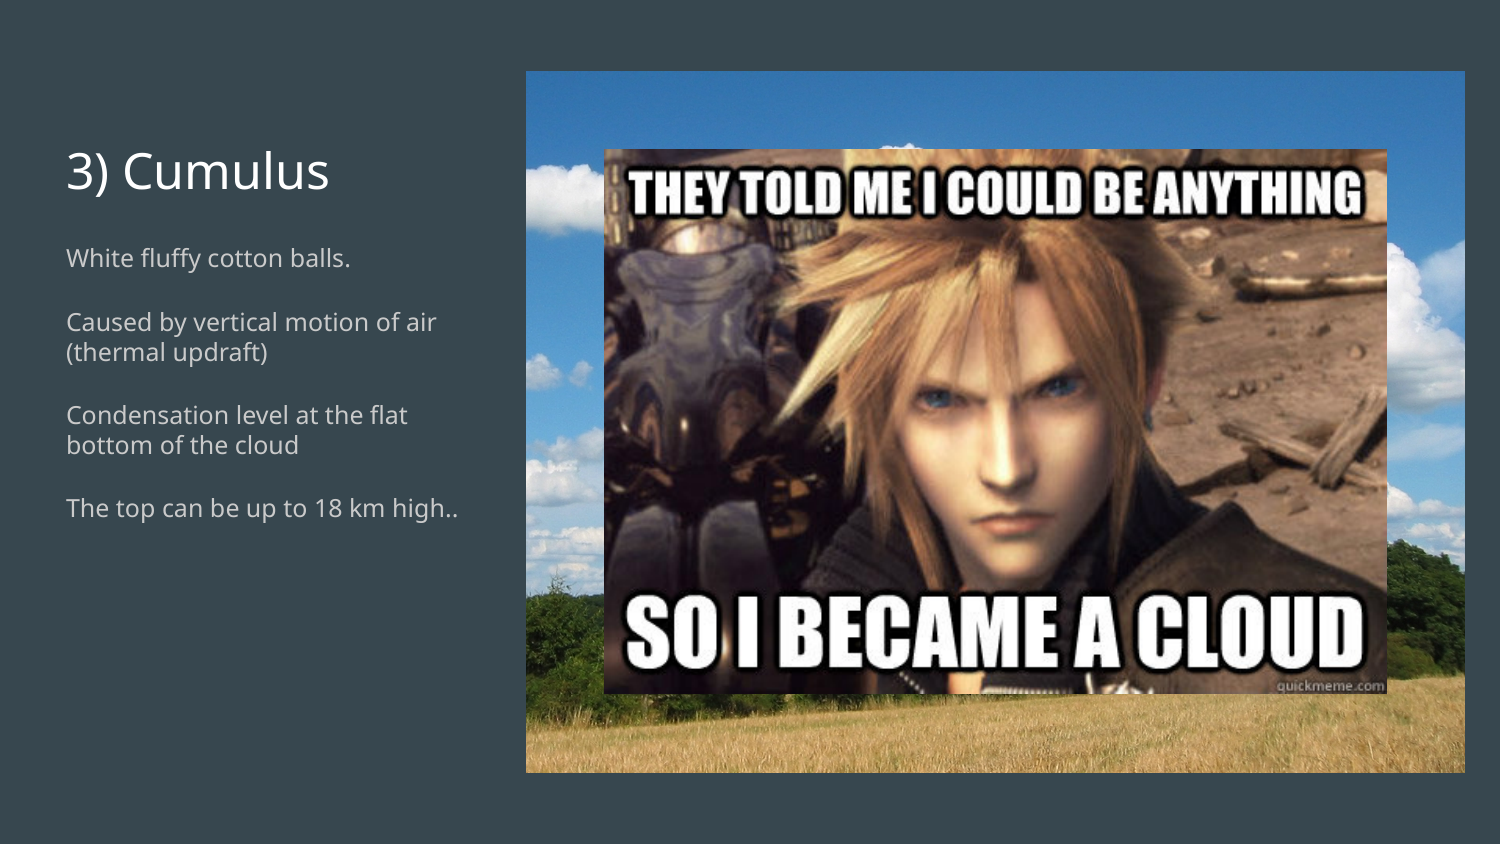

# 3) Cumulus
White fluffy cotton balls.
Caused by vertical motion of air (thermal updraft)
Condensation level at the flat bottom of the cloud
The top can be up to 18 km high..